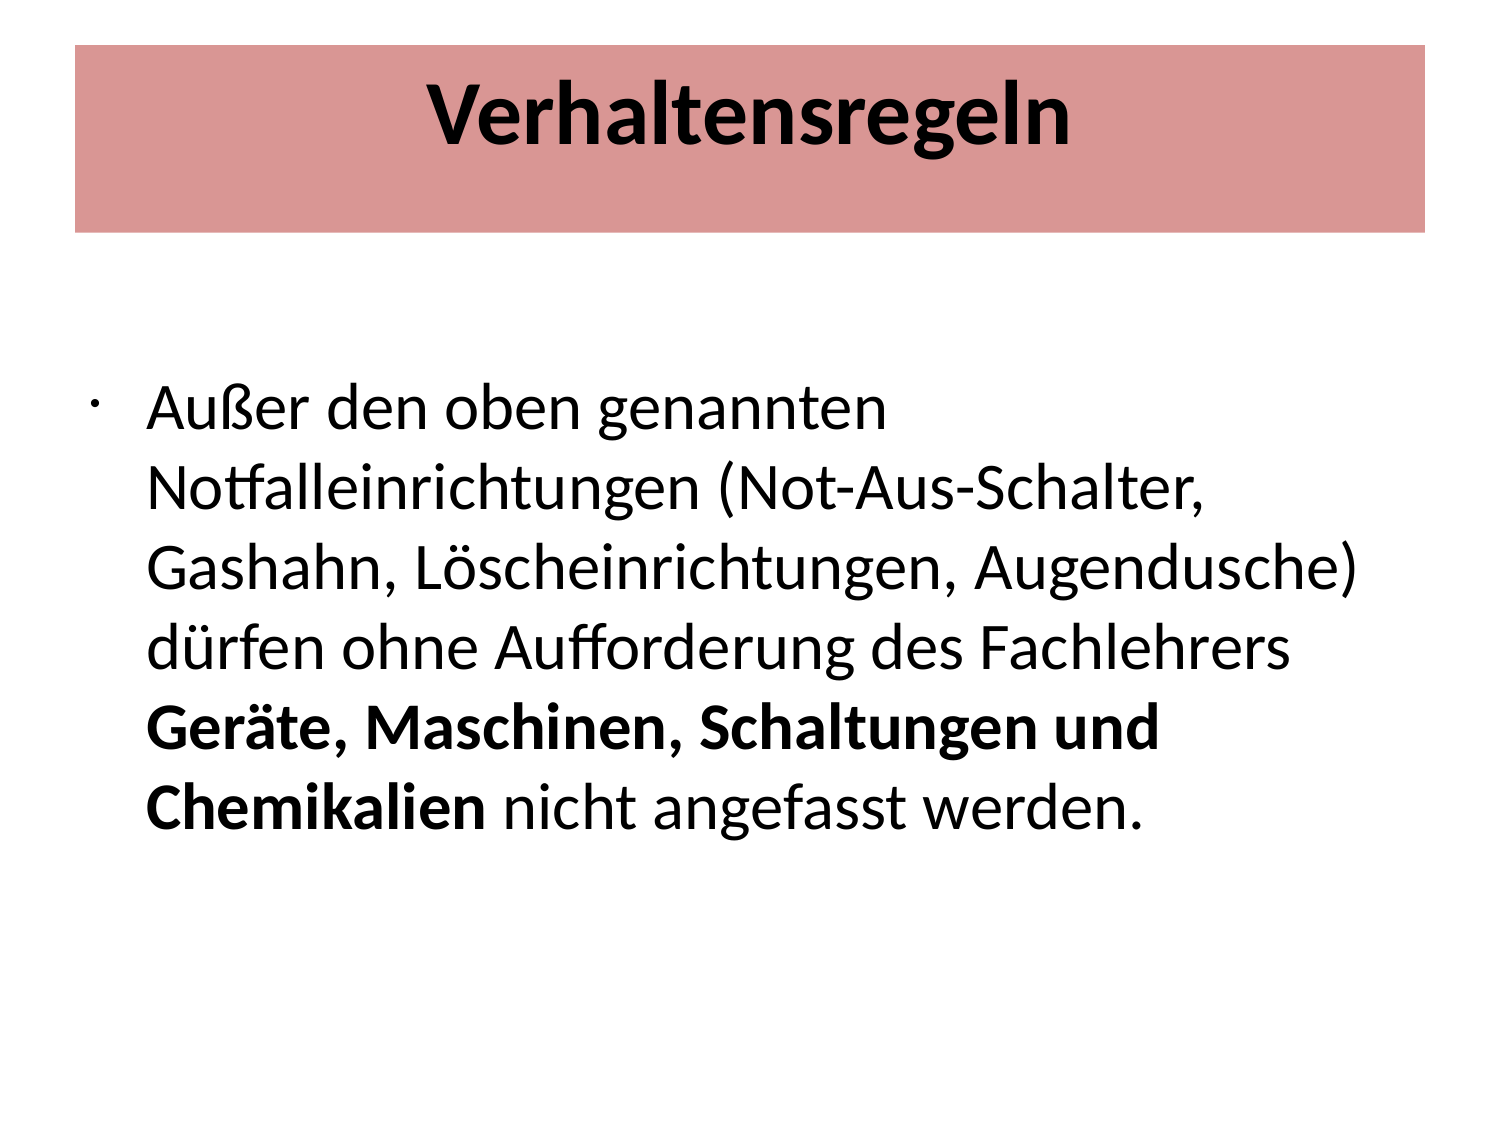

# Verhaltensregeln
Außer den oben genannten Notfalleinrichtungen (Not-Aus-Schalter, Gashahn, Löscheinrichtungen, Augendusche) dürfen ohne Aufforderung des Fachlehrers Geräte, Maschinen, Schaltungen und Chemikalien nicht angefasst werden.